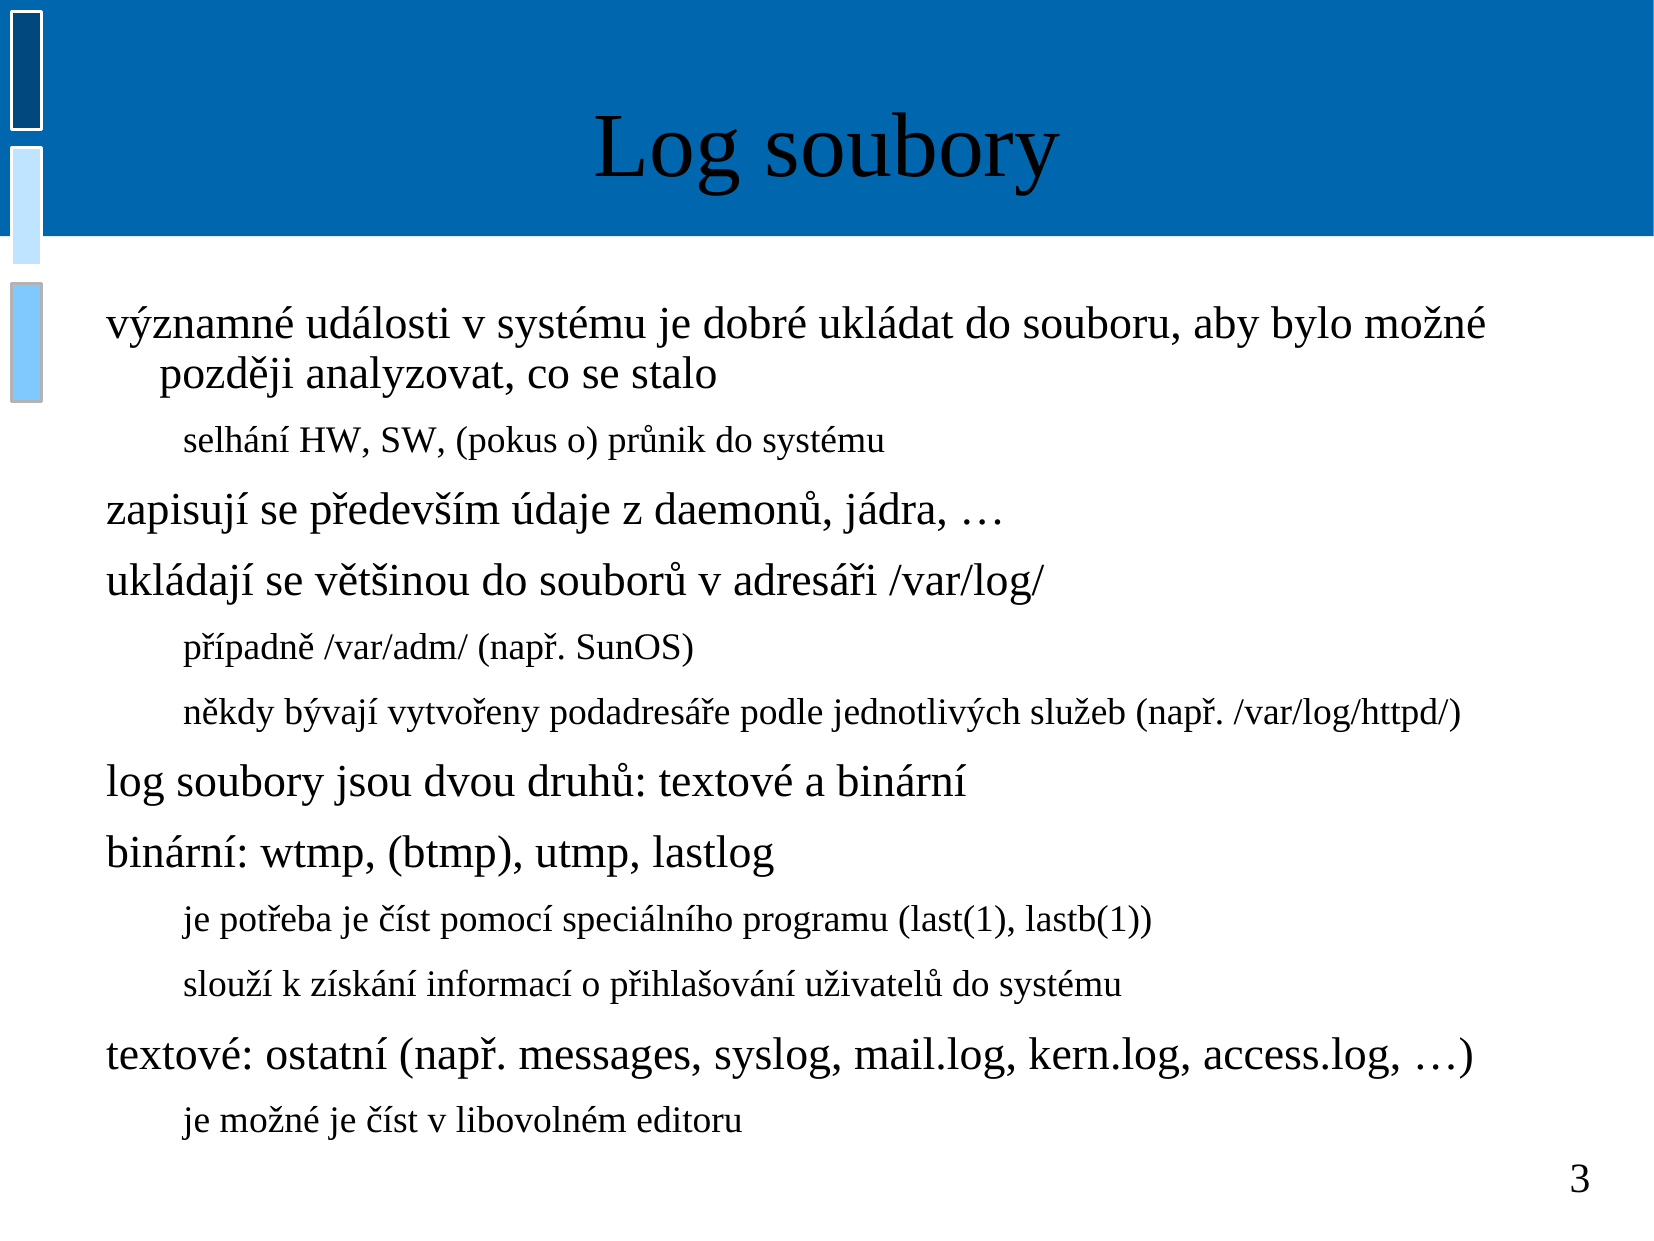

# Log soubory
významné události v systému je dobré ukládat do souboru, aby bylo možné později analyzovat, co se stalo
selhání HW, SW, (pokus o) průnik do systému
zapisují se především údaje z daemonů, jádra, …
ukládají se většinou do souborů v adresáři /var/log/
případně /var/adm/ (např. SunOS)
někdy bývají vytvořeny podadresáře podle jednotlivých služeb (např. /var/log/httpd/)
log soubory jsou dvou druhů: textové a binární
binární: wtmp, (btmp), utmp, lastlog
je potřeba je číst pomocí speciálního programu (last(1), lastb(1))
slouží k získání informací o přihlašování uživatelů do systému
textové: ostatní (např. messages, syslog, mail.log, kern.log, access.log, …)
je možné je číst v libovolném editoru